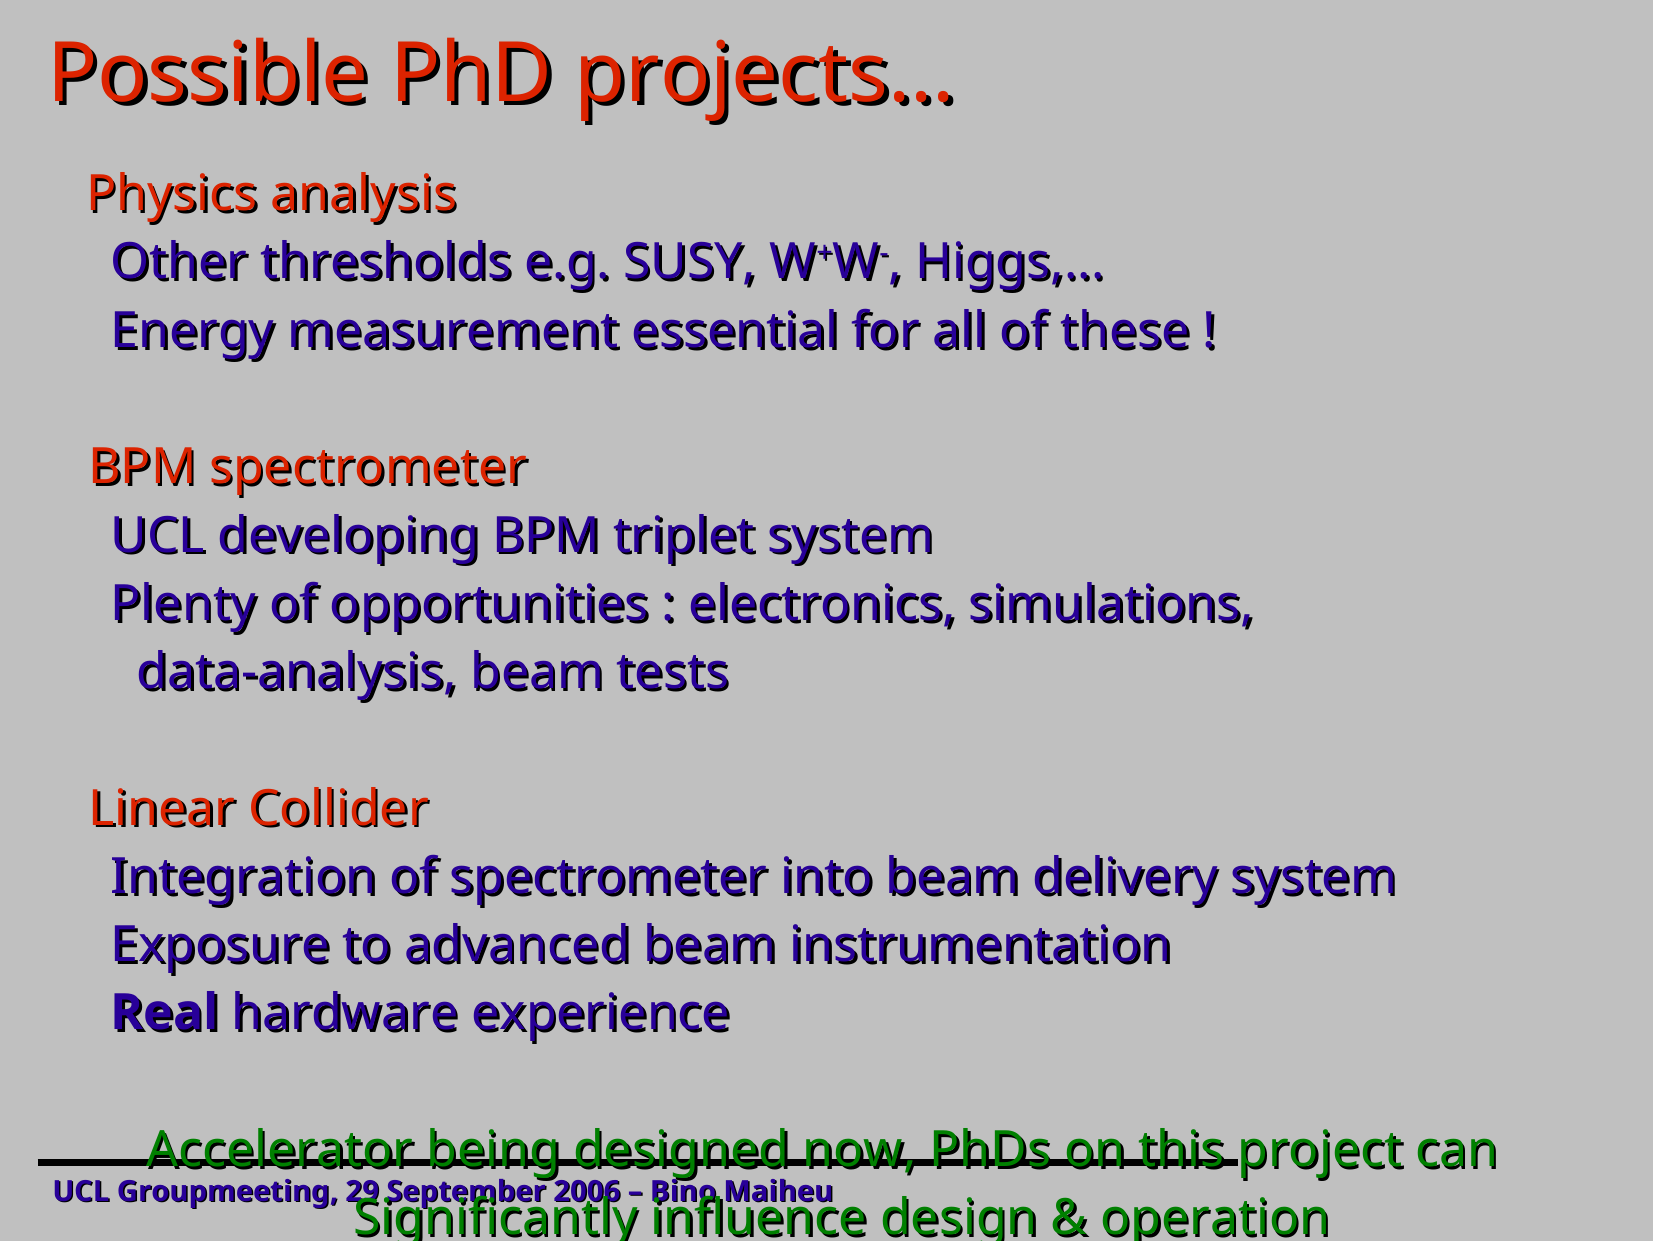

# Possible PhD projects...
 Physics analysis
Other thresholds e.g. SUSY, W+W-, Higgs,...
Energy measurement essential for all of these !
 BPM spectrometer
UCL developing BPM triplet system
Plenty of opportunities : electronics, simulations,
 data-analysis, beam tests
 Linear Collider
Integration of spectrometer into beam delivery system
Exposure to advanced beam instrumentation
Real hardware experience
Accelerator being designed now, PhDs on this project can
 Significantly influence design & operation
UCL Groupmeeting, 29 September 2006 – Bino Maiheu